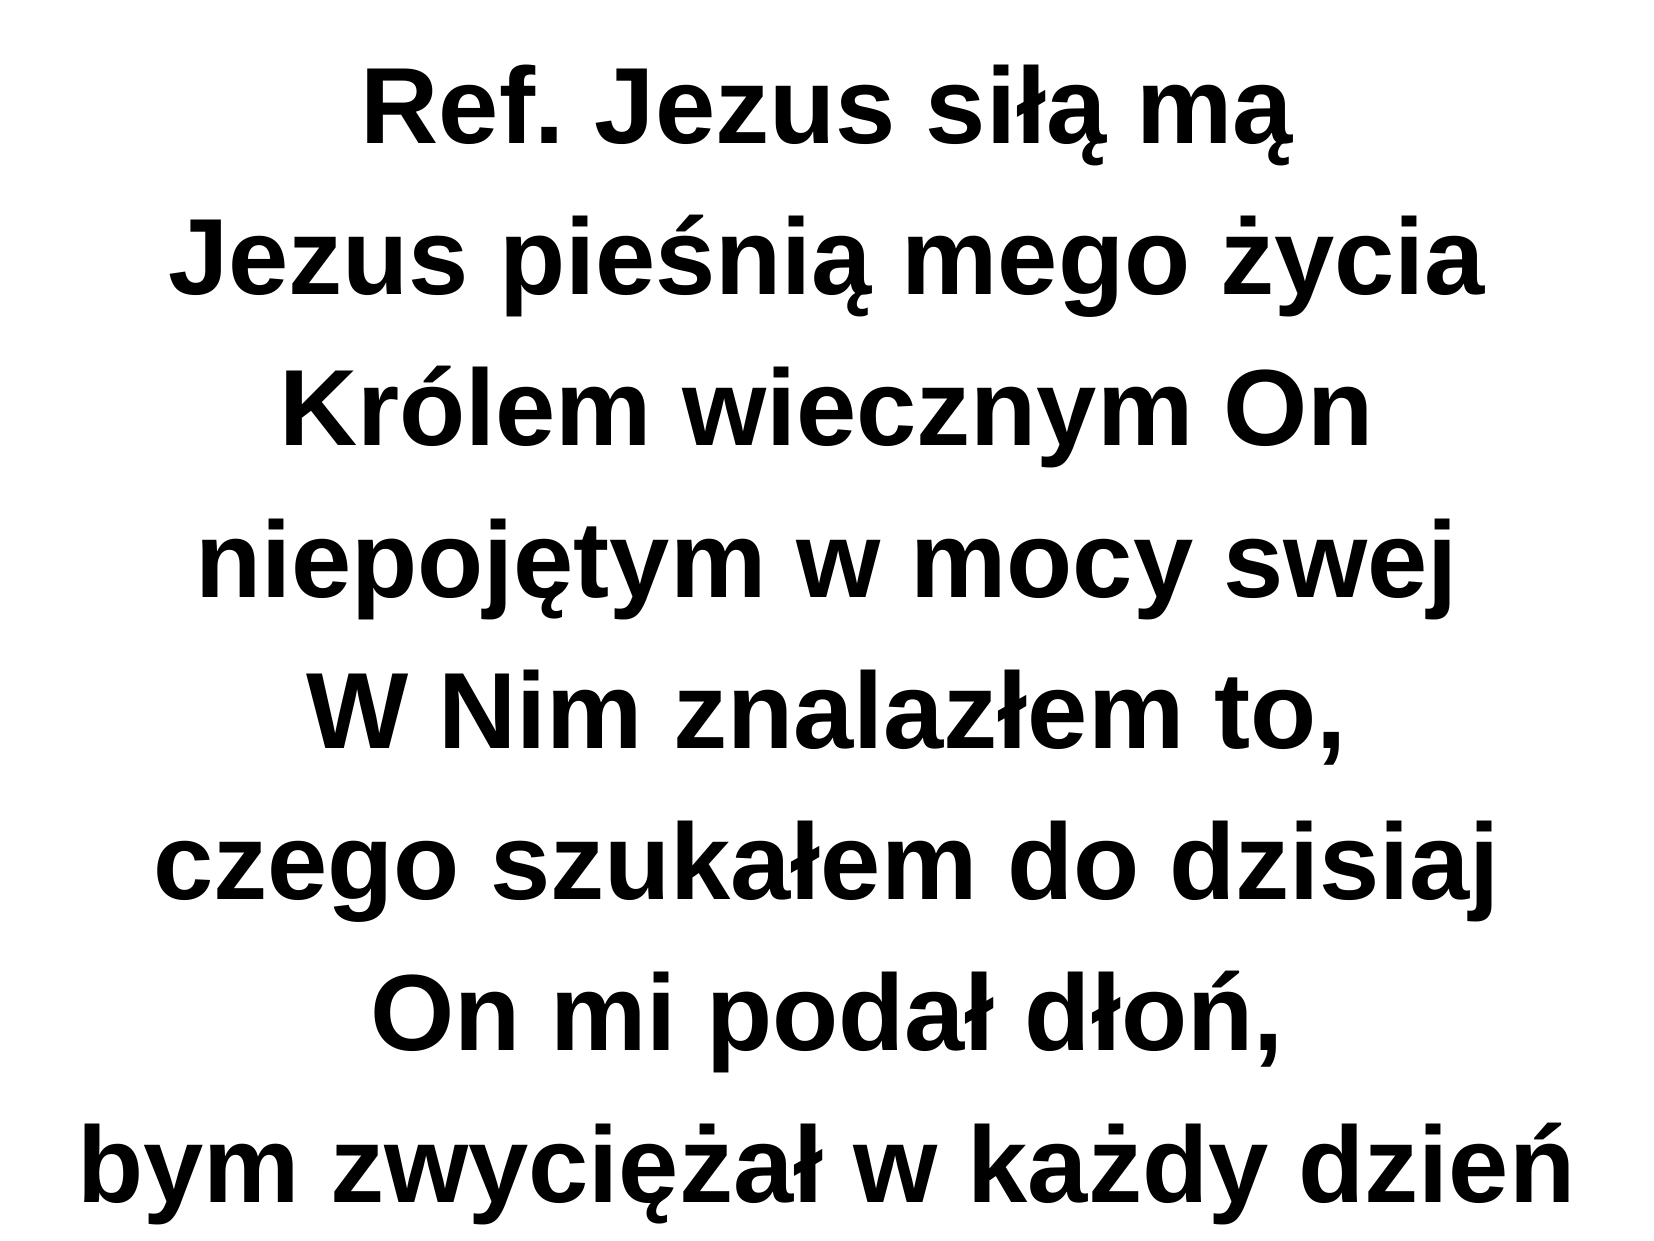

# Ref. Jezus siłą mą
Jezus pieśnią mego życia
Królem wiecznym On
niepojętym w mocy swej
W Nim znalazłem to,
czego szukałem do dzisiaj
On mi podał dłoń,
bym zwyciężał w każdy dzień